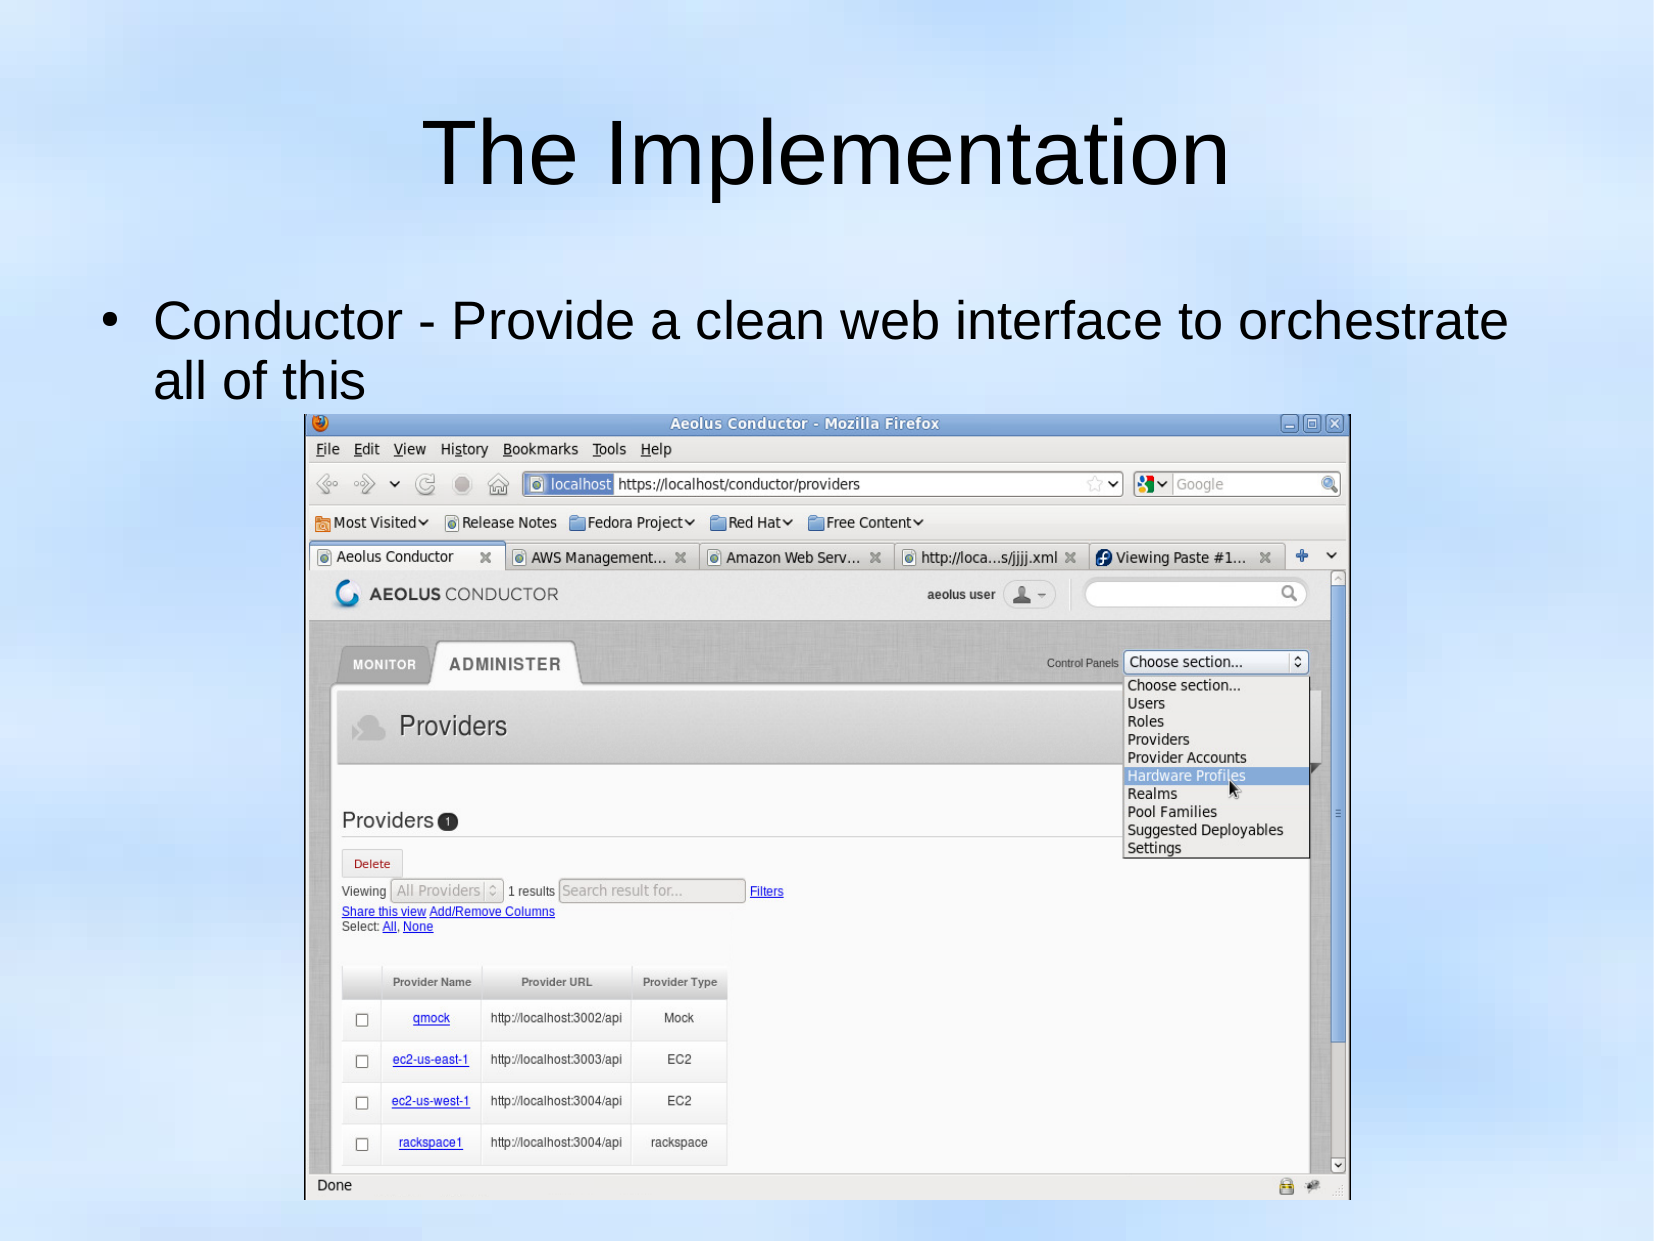

# The Implementation
Conductor - Provide a clean web interface to orchestrate all of this